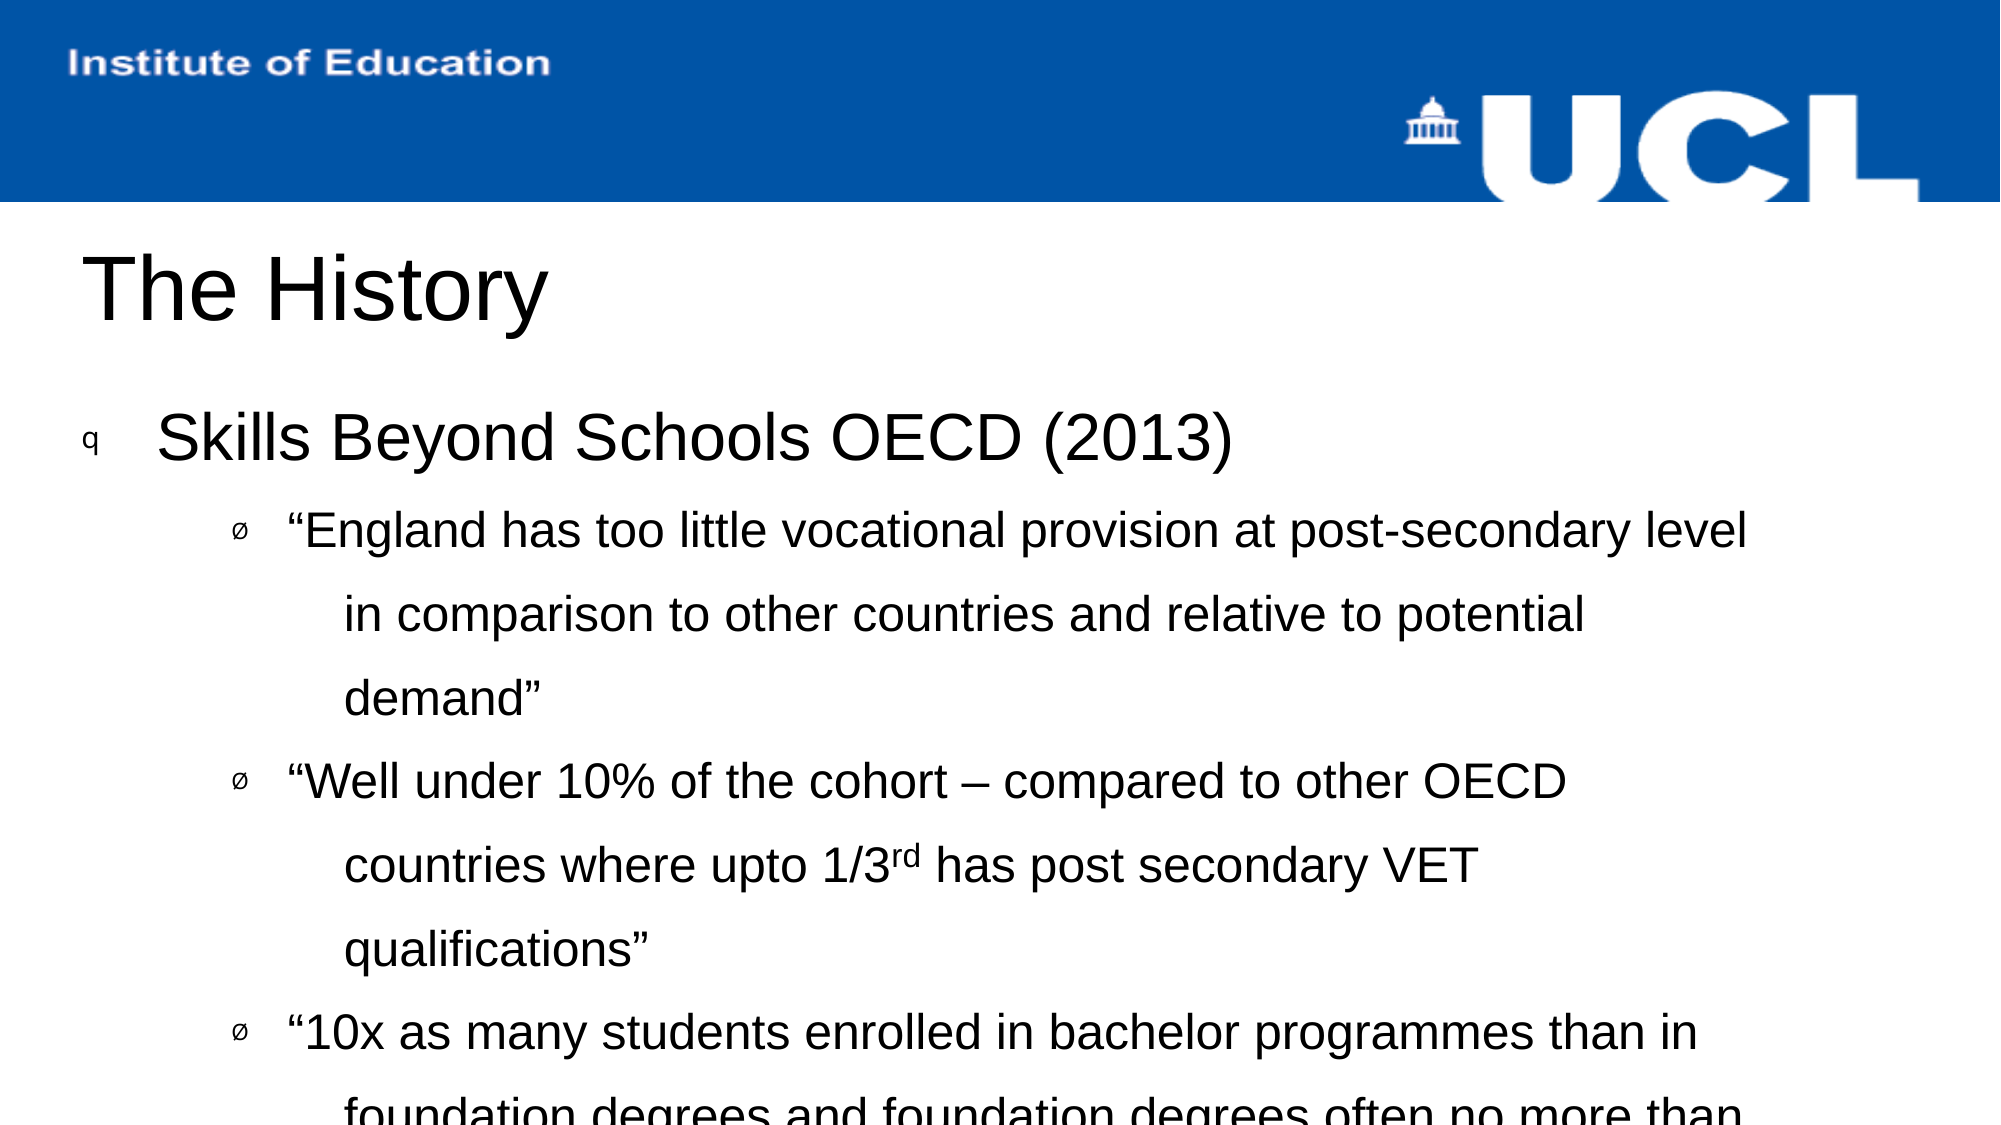

The History
Skills Beyond Schools OECD (2013)
“England has too little vocational provision at post-secondary level in comparison to other countries and relative to potential demand”
“Well under 10% of the cohort – compared to other OECD countries where upto 1/3rd has post secondary VET qualifications”
“10x as many students enrolled in bachelor programmes than in foundation degrees and foundation degrees often no more than stepping stone to bachelors degrees”